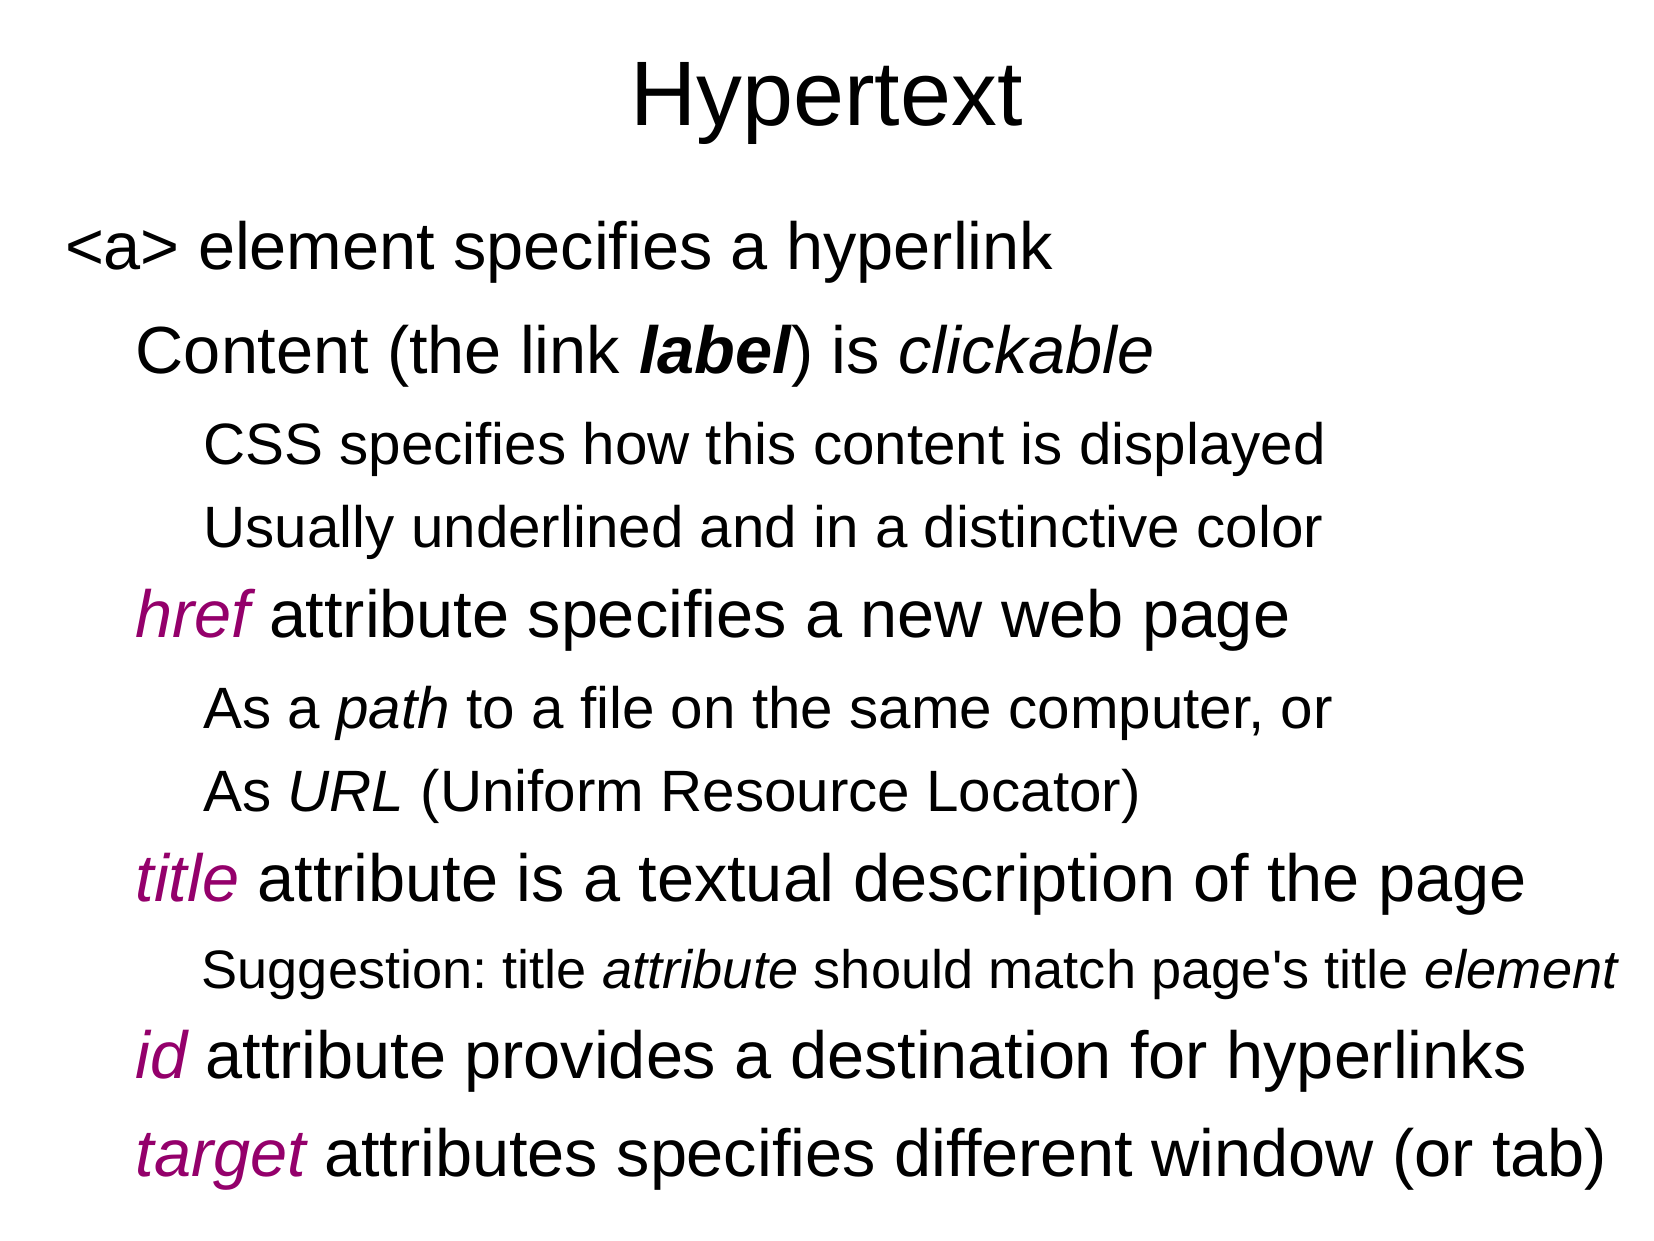

# Hypertext
<a> element specifies a hyperlink
Content (the link label) is clickable
 CSS specifies how this content is displayed
 Usually underlined and in a distinctive color
href attribute specifies a new web page
 As a path to a file on the same computer, or
 As URL (Uniform Resource Locator)
title attribute is a textual description of the page
 Suggestion: title attribute should match page's title element
id attribute provides a destination for hyperlinks
target attributes specifies different window (or tab)